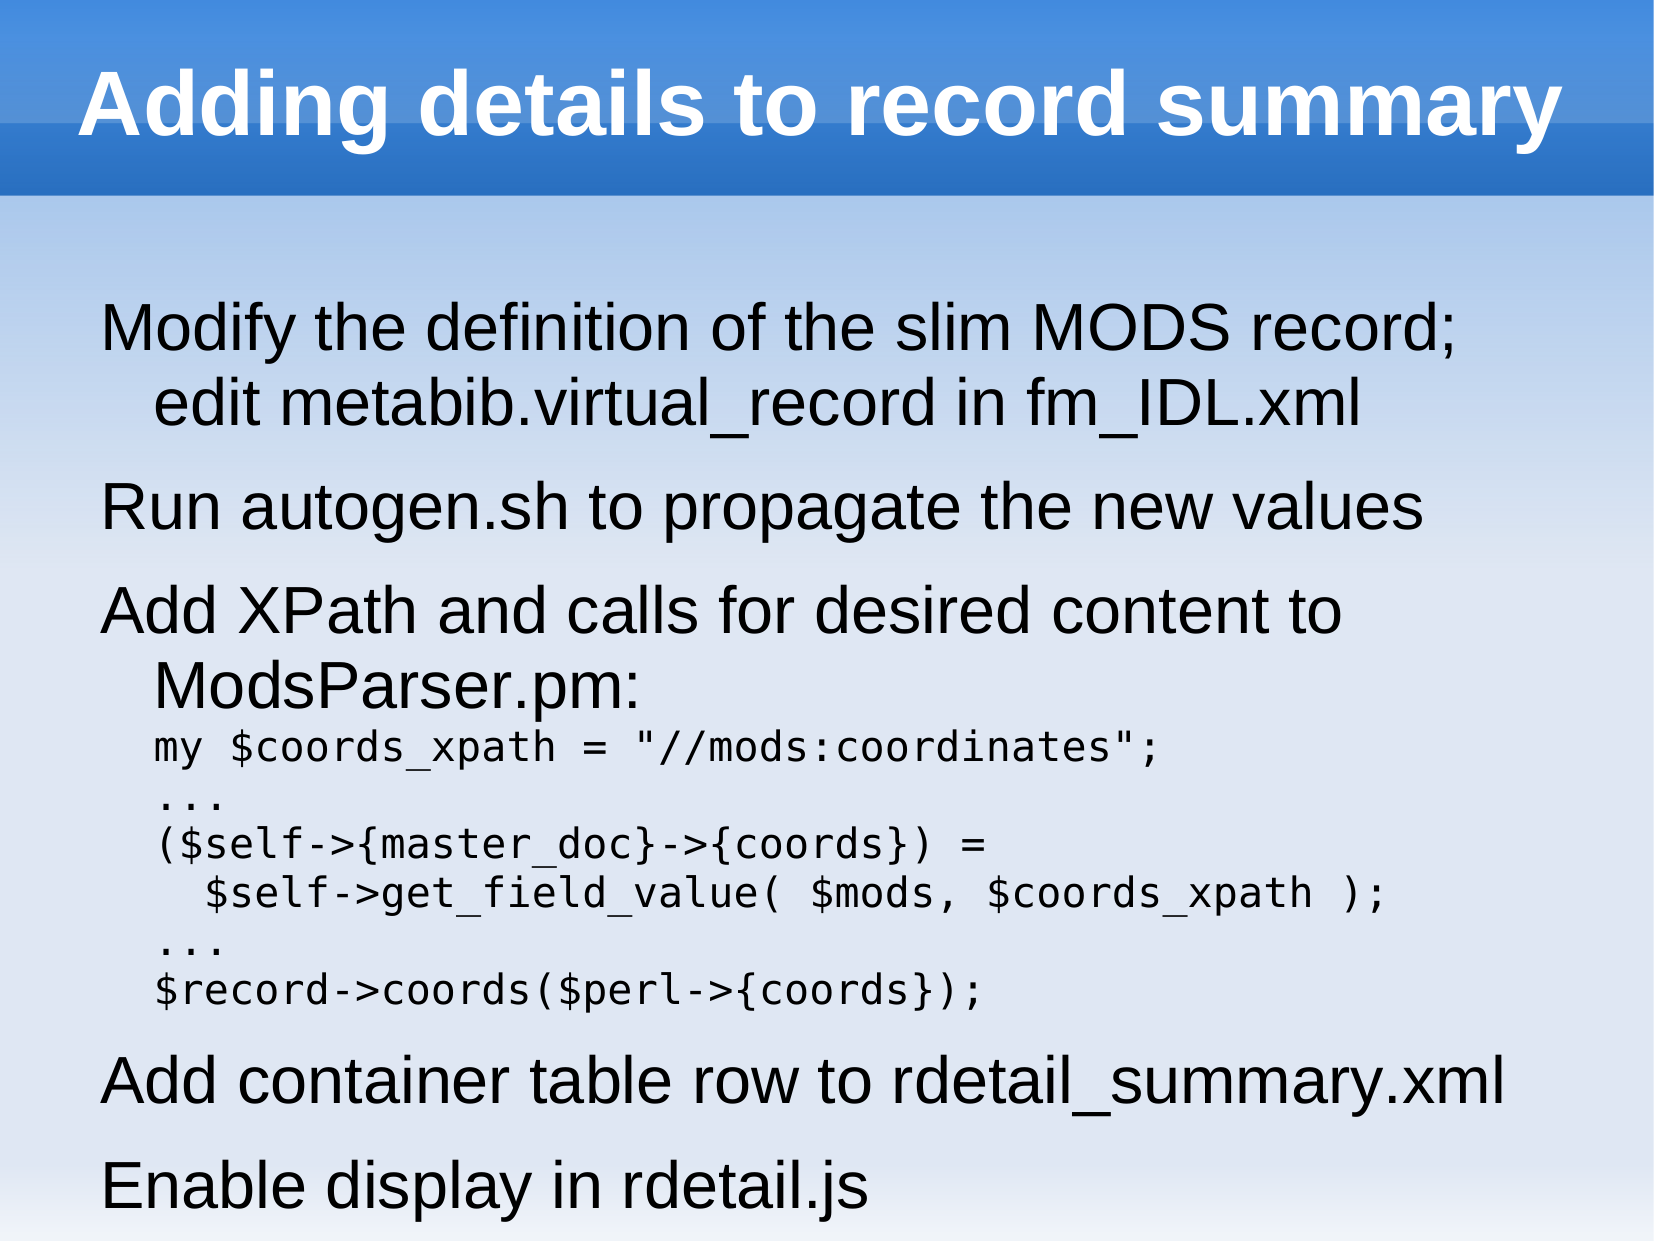

# Adding details to record summary
Modify the definition of the slim MODS record; edit metabib.virtual_record in fm_IDL.xml
Run autogen.sh to propagate the new values
Add XPath and calls for desired content to ModsParser.pm:
my $coords_xpath = "//mods:coordinates";
...
($self->{master_doc}->{coords}) =
 $self->get_field_value( $mods, $coords_xpath );
...
$record->coords($perl->{coords});
Add container table row to rdetail_summary.xml
Enable display in rdetail.js